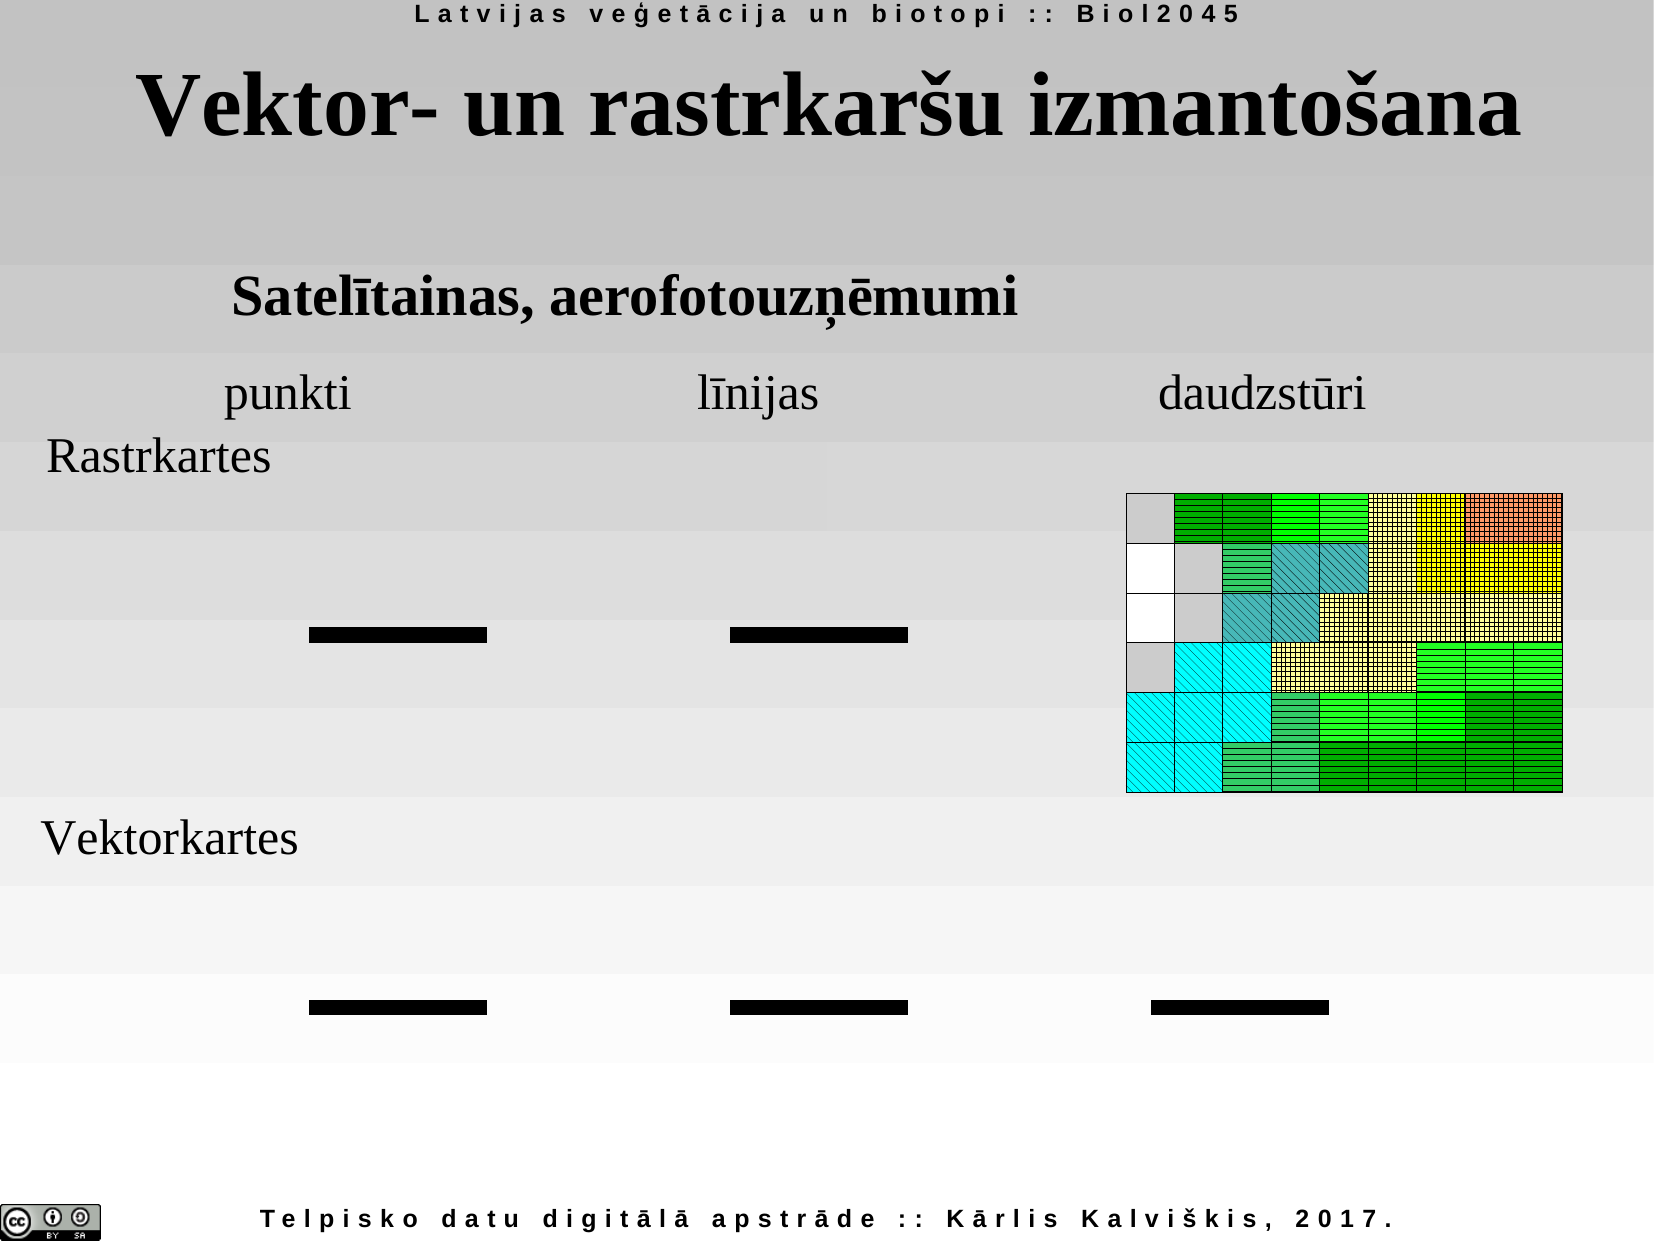

# Vektor- un rastrkaršu izmantošana
Satelītainas, aerofotouzņēmumi
punkti
līnijas
daudzstūri
Rastrkartes
Vektorkartes